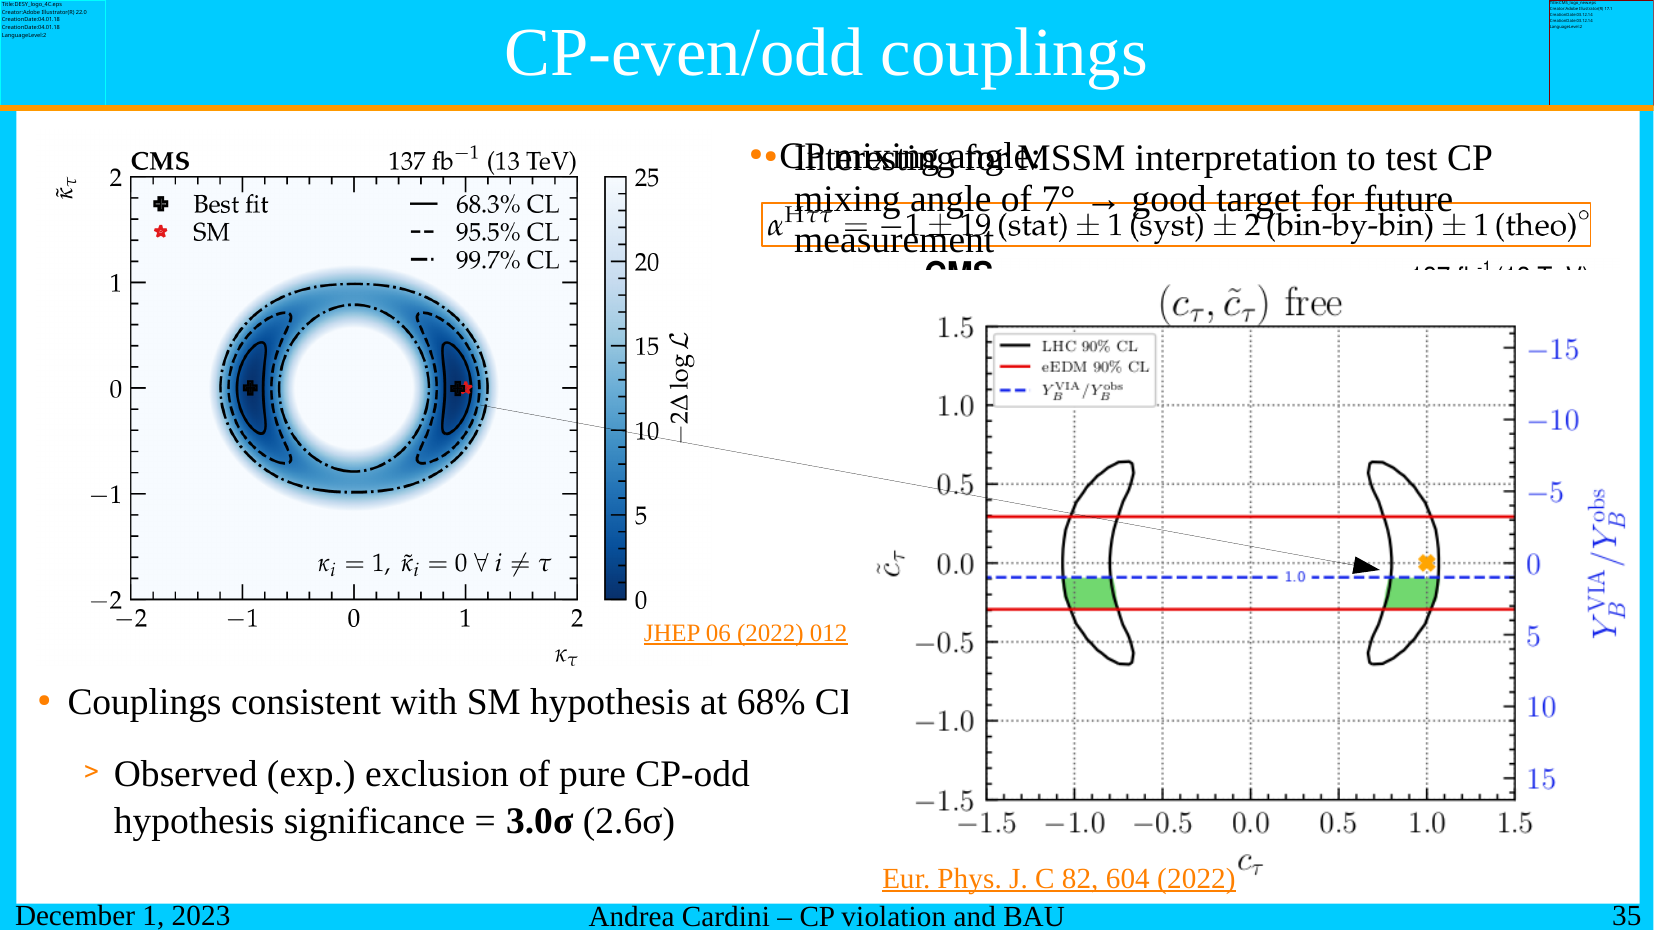

# CP-even/odd couplings
CP mixing angle:
Interesting for MSSM interpretation to test CP mixing angle of 7° → good target for future measurement
JHEP 06 (2022) 012
Couplings consistent with SM hypothesis at 68% CL
Observed (exp.) exclusion of pure CP-odd hypothesis significance = 3.0σ (2.6σ)
Eur. Phys. J. C 82, 604 (2022)
35